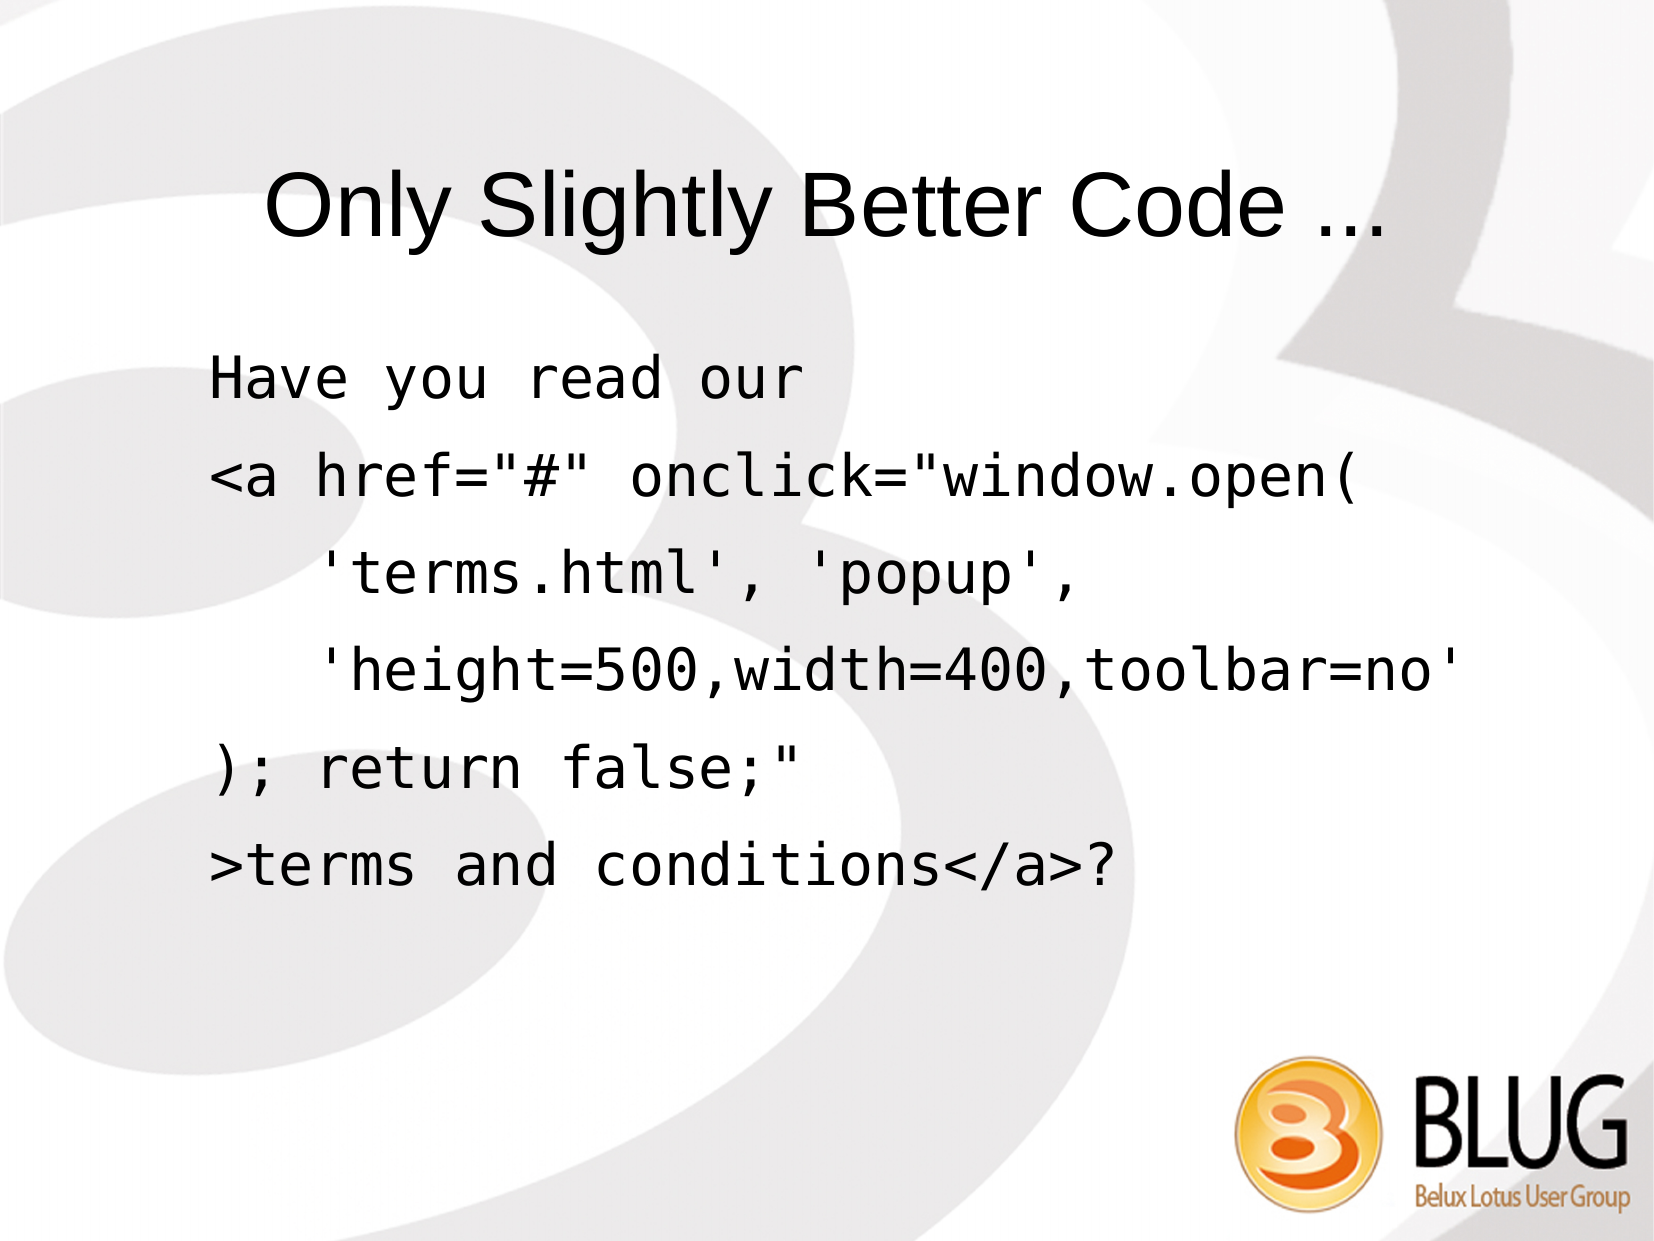

# Only Slightly Better Code ...
 Have you read our
 <a href="#" onclick="window.open(
 'terms.html', 'popup',
 'height=500,width=400,toolbar=no'
 ); return false;"
 >terms and conditions</a>?